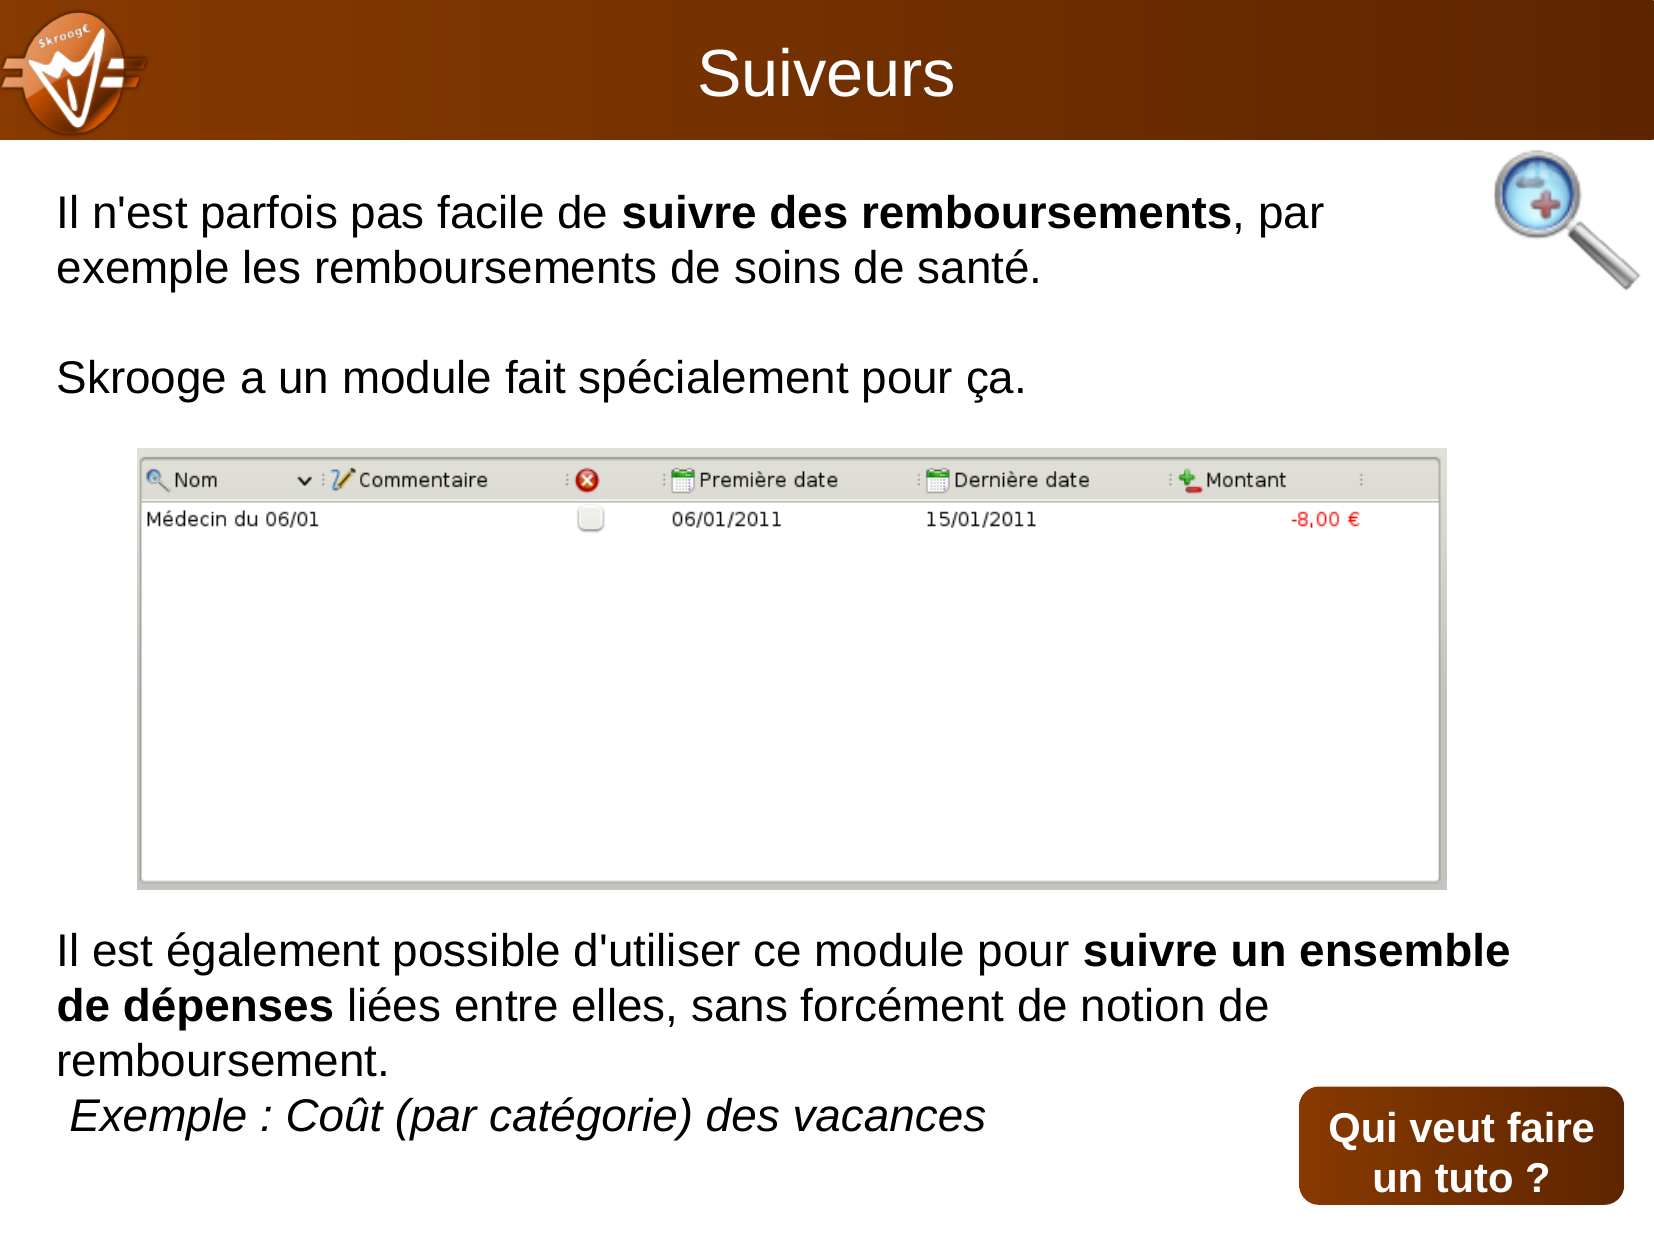

# Suiveurs
Il n'est parfois pas facile de suivre des remboursements, par exemple les remboursements de soins de santé.
Skrooge a un module fait spécialement pour ça.
Il est également possible d'utiliser ce module pour suivre un ensemble de dépenses liées entre elles, sans forcément de notion de remboursement.
 Exemple : Coût (par catégorie) des vacances
Qui veut faire un tuto ?